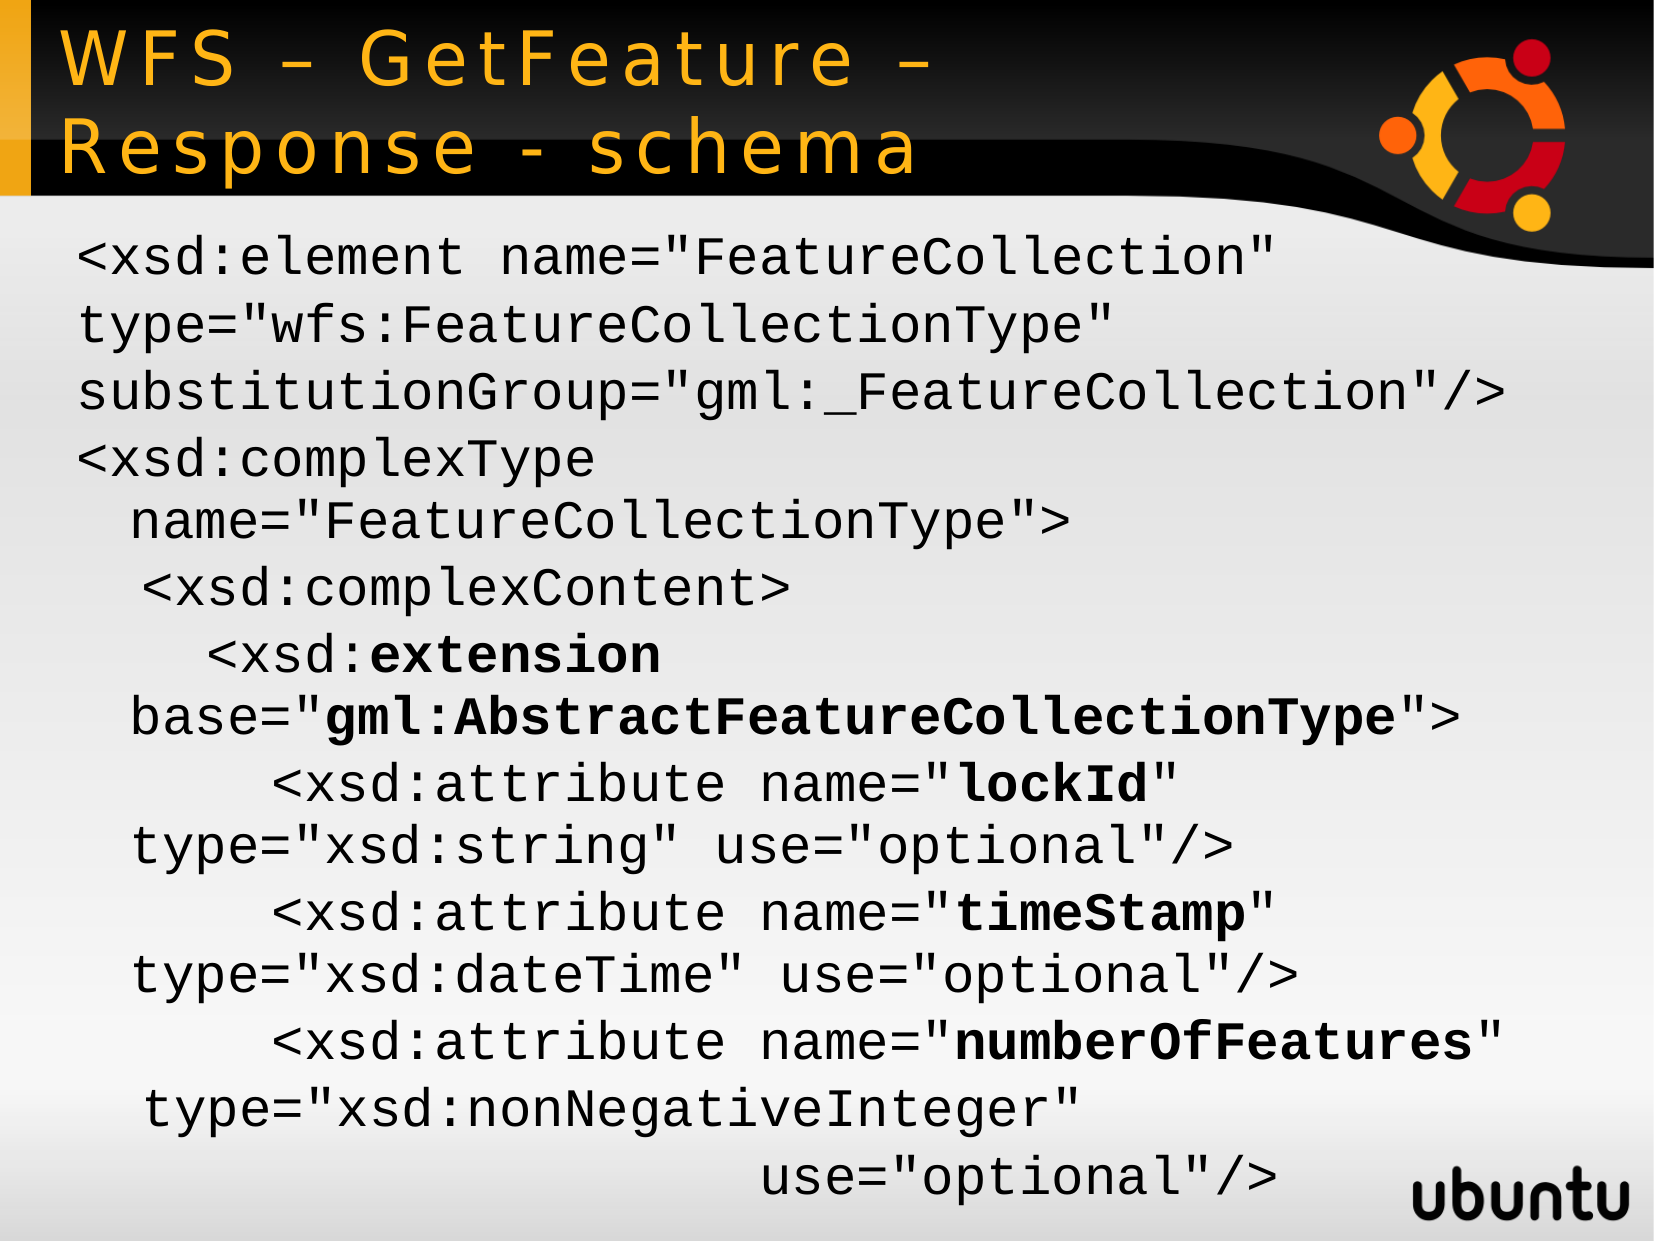

# WFS – GetFeature – Response - schema
<xsd:element name="FeatureCollection"
type="wfs:FeatureCollectionType"
substitutionGroup="gml:_FeatureCollection"/>
<xsd:complexType name="FeatureCollectionType">
 <xsd:complexContent>
 <xsd:extension base="gml:AbstractFeatureCollectionType">
 <xsd:attribute name="lockId" type="xsd:string" use="optional"/>
 <xsd:attribute name="timeStamp" type="xsd:dateTime" use="optional"/>
 <xsd:attribute name="numberOfFeatures"
 type="xsd:nonNegativeInteger"
 use="optional"/>